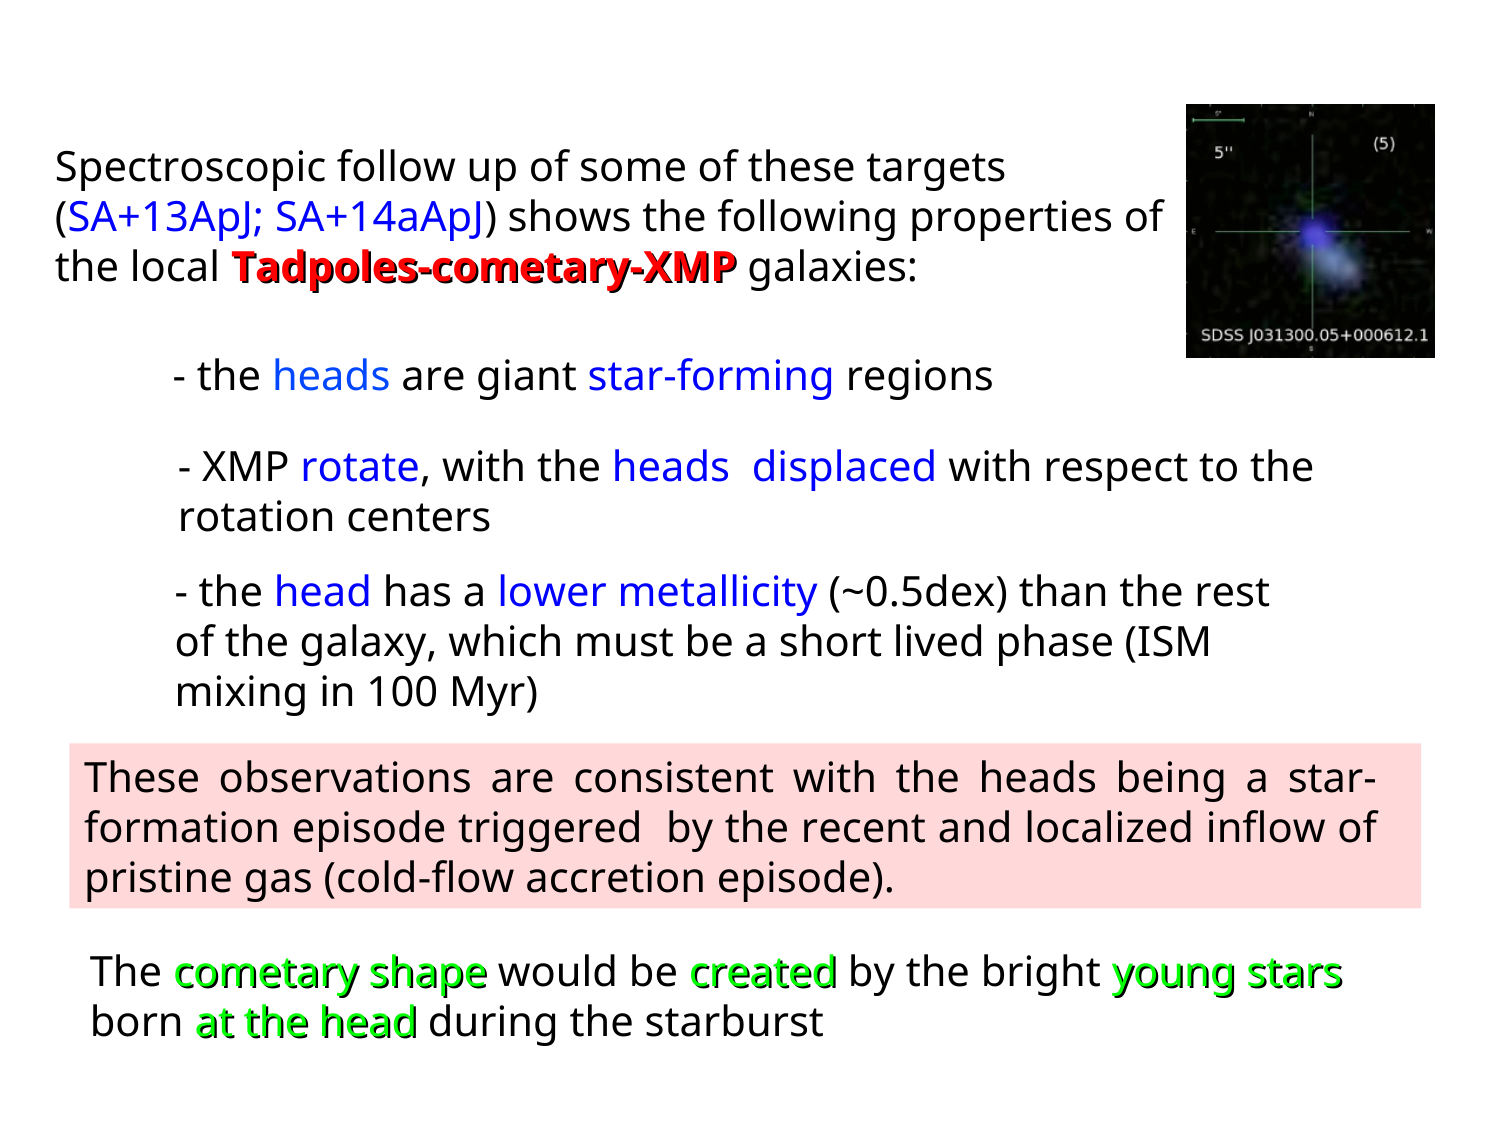

Spectroscopic follow up of some of these targets (SA+13ApJ; SA+14aApJ) shows the following properties of the local Tadpoles-cometary-XMP galaxies:
- the heads are giant star-forming regions
- XMP rotate, with the heads displaced with respect to the rotation centers
- the head has a lower metallicity (~0.5dex) than the rest of the galaxy, which must be a short lived phase (ISM mixing in 100 Myr)
These observations are consistent with the heads being a star-formation episode triggered by the recent and localized inflow of pristine gas (cold-flow accretion episode).
The cometary shape would be created by the bright young stars born at the head during the starburst